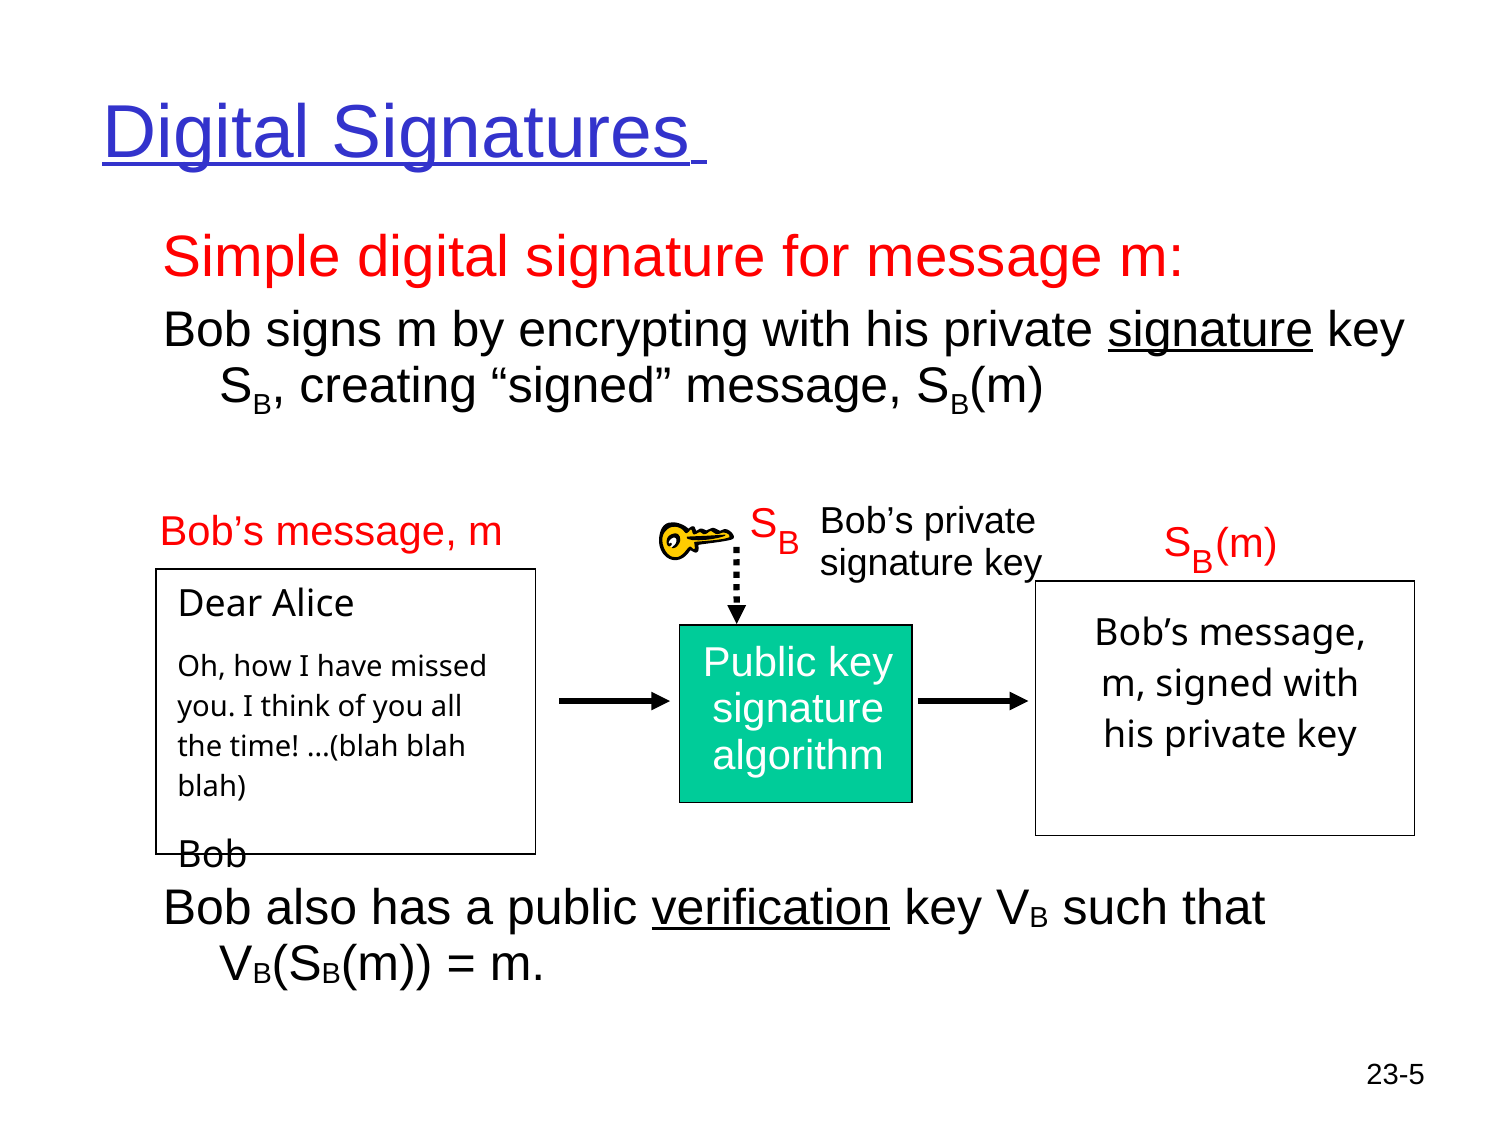

# Digital Signatures
Simple digital signature for message m:
Bob signs m by encrypting with his private signature key SB, creating “signed” message, SB(m)
Bob also has a public verification key VB such that VB(SB(m)) = m.
S
B
Bob’s private
signature key
Bob’s message, m
S
B
(m)
Dear Alice
Oh, how I have missed you. I think of you all the time! …(blah blah blah)
Bob
Bob’s message, m, signed with his private key
Public key
signature
algorithm
5